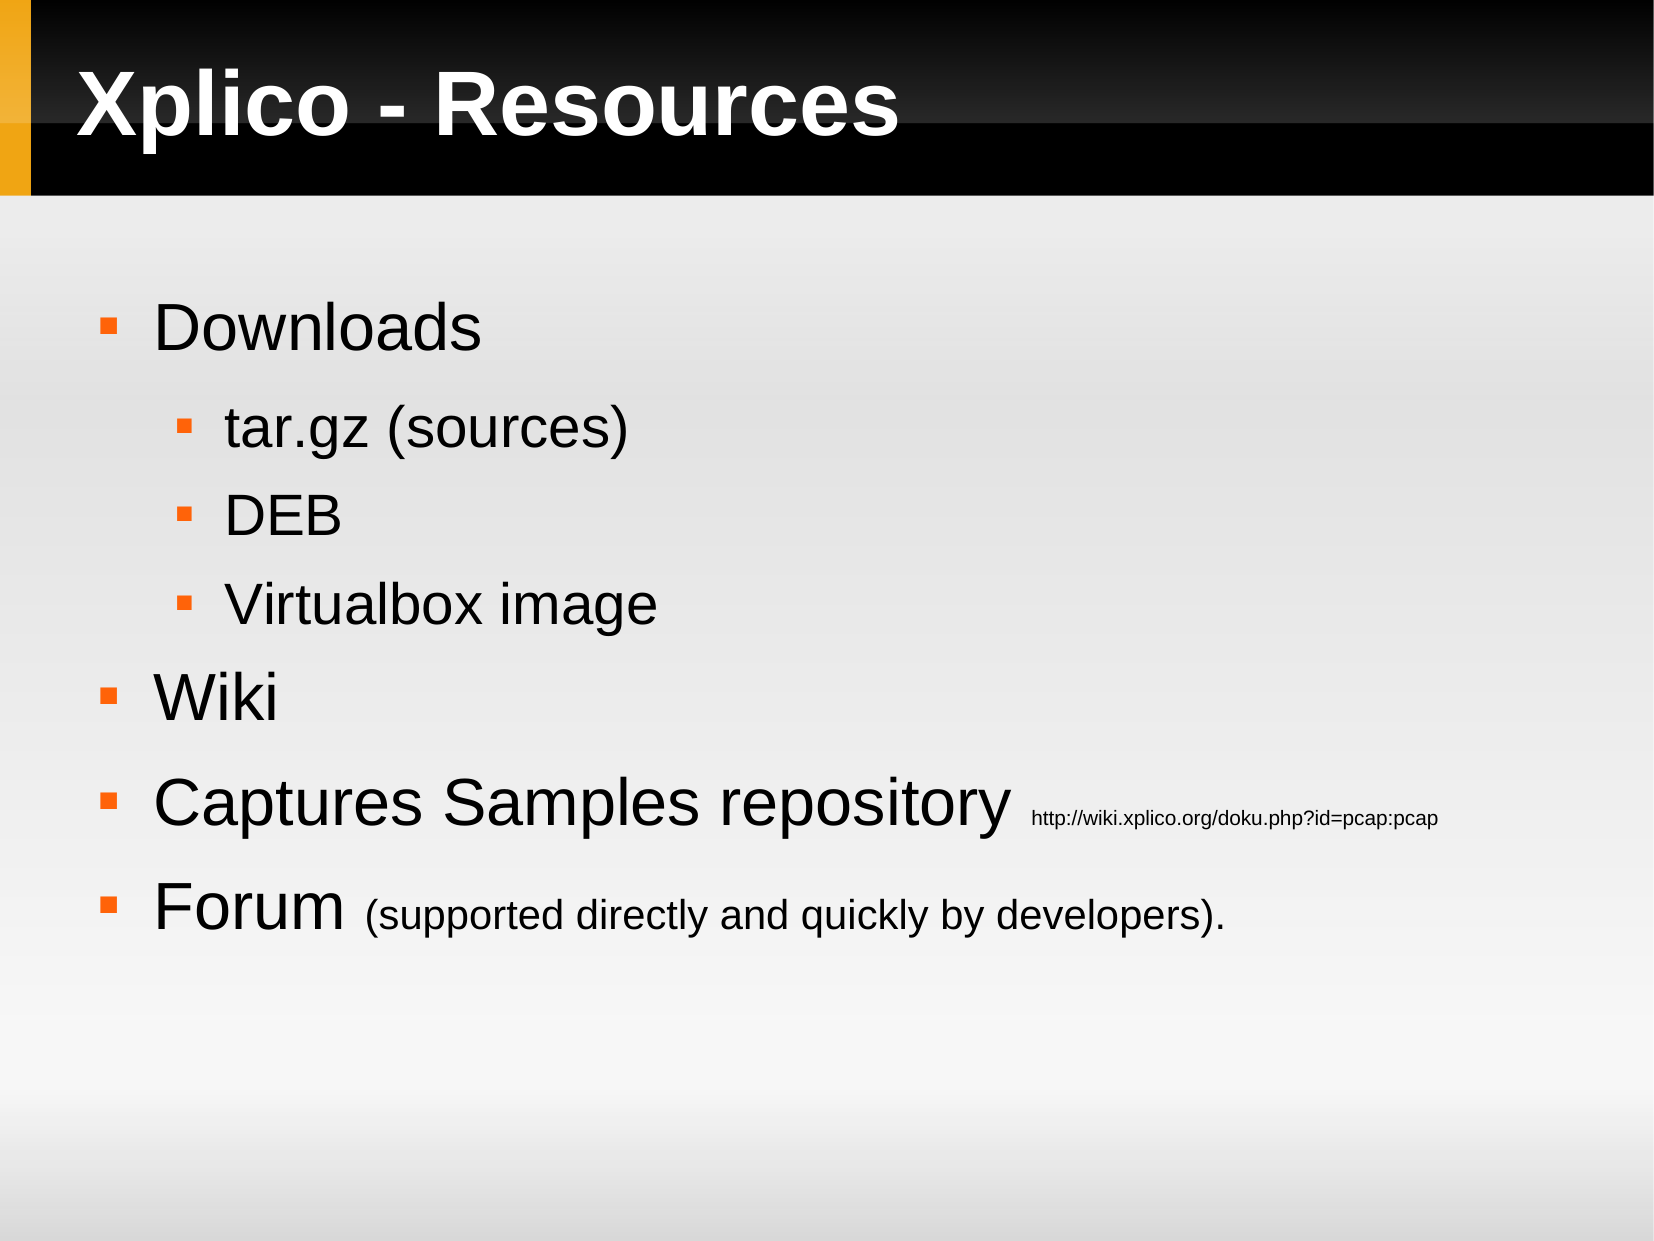

# Xplico - Resources
Downloads
tar.gz (sources)
DEB
Virtualbox image
Wiki
Captures Samples repository http://wiki.xplico.org/doku.php?id=pcap:pcap
Forum (supported directly and quickly by developers).